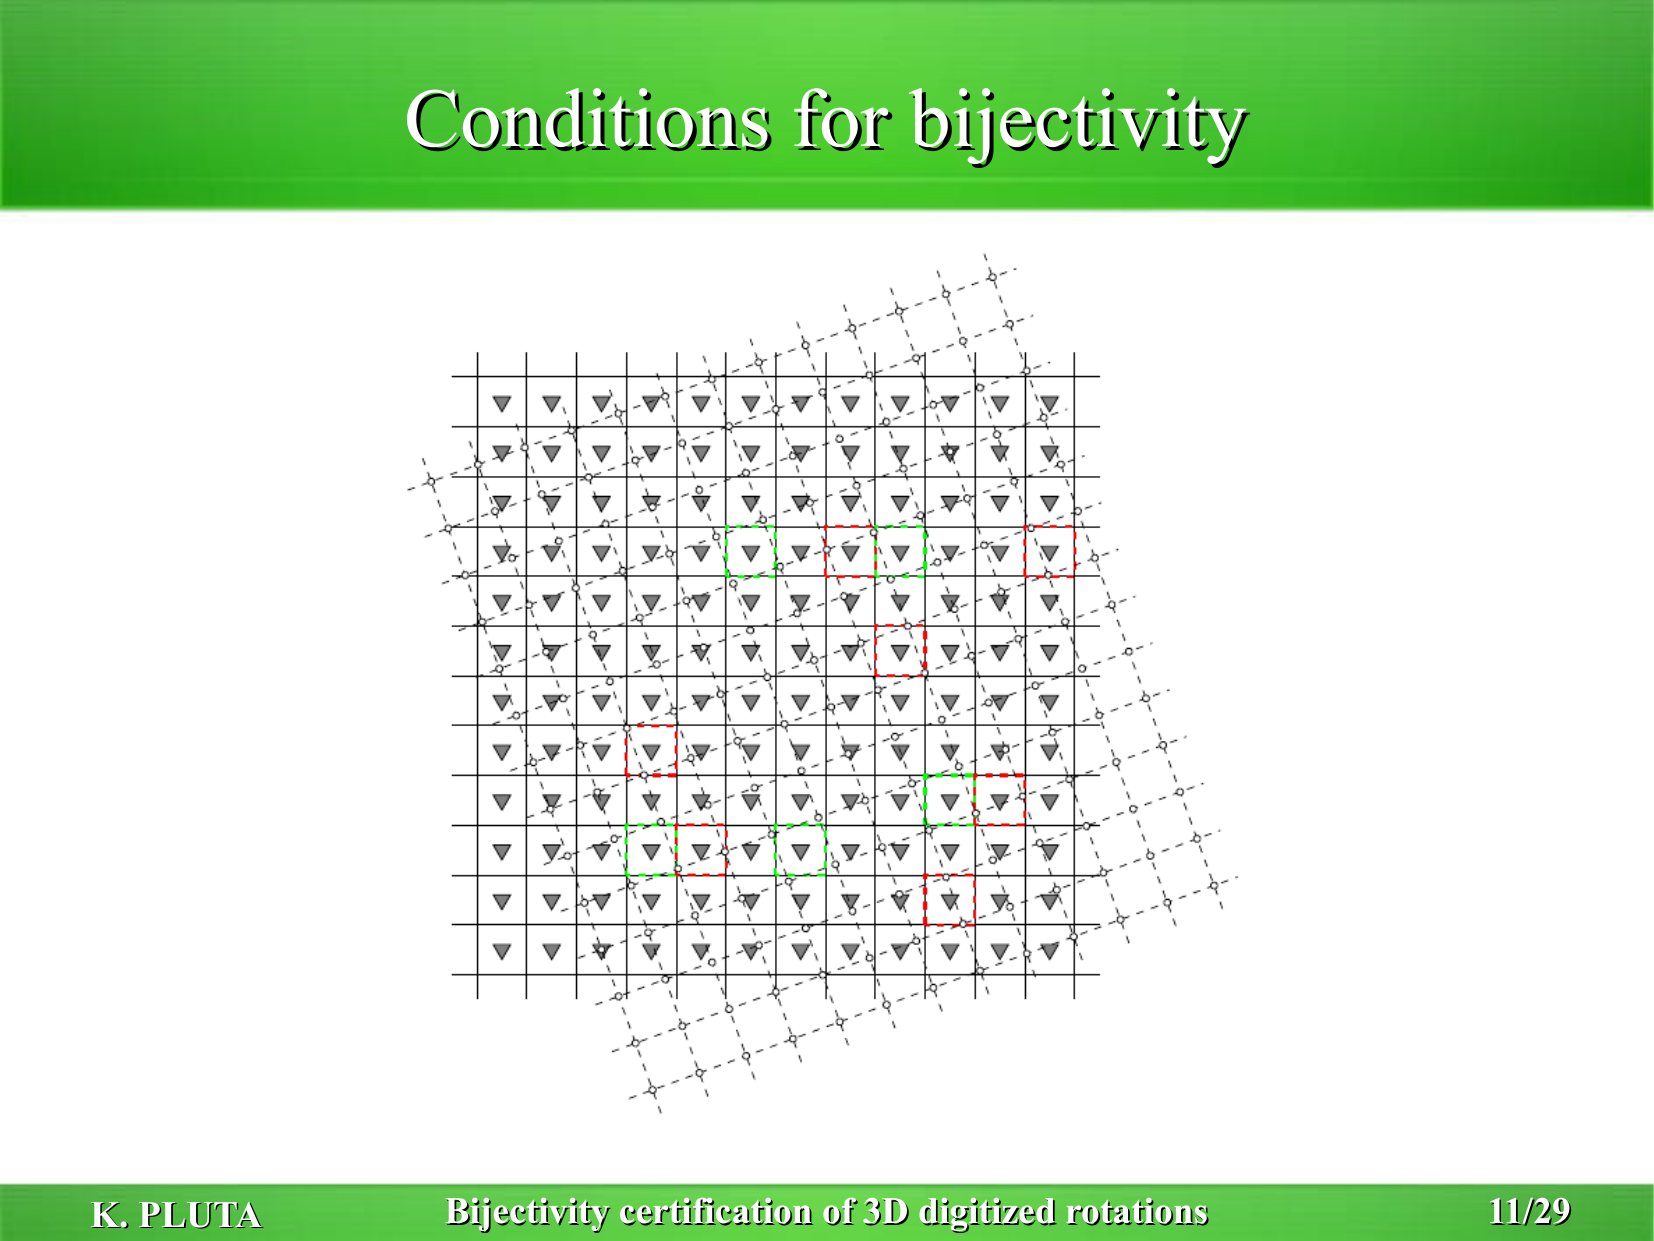

# Conditions for bijectivity
Bijectivity certification of 3D digitized rotations
11